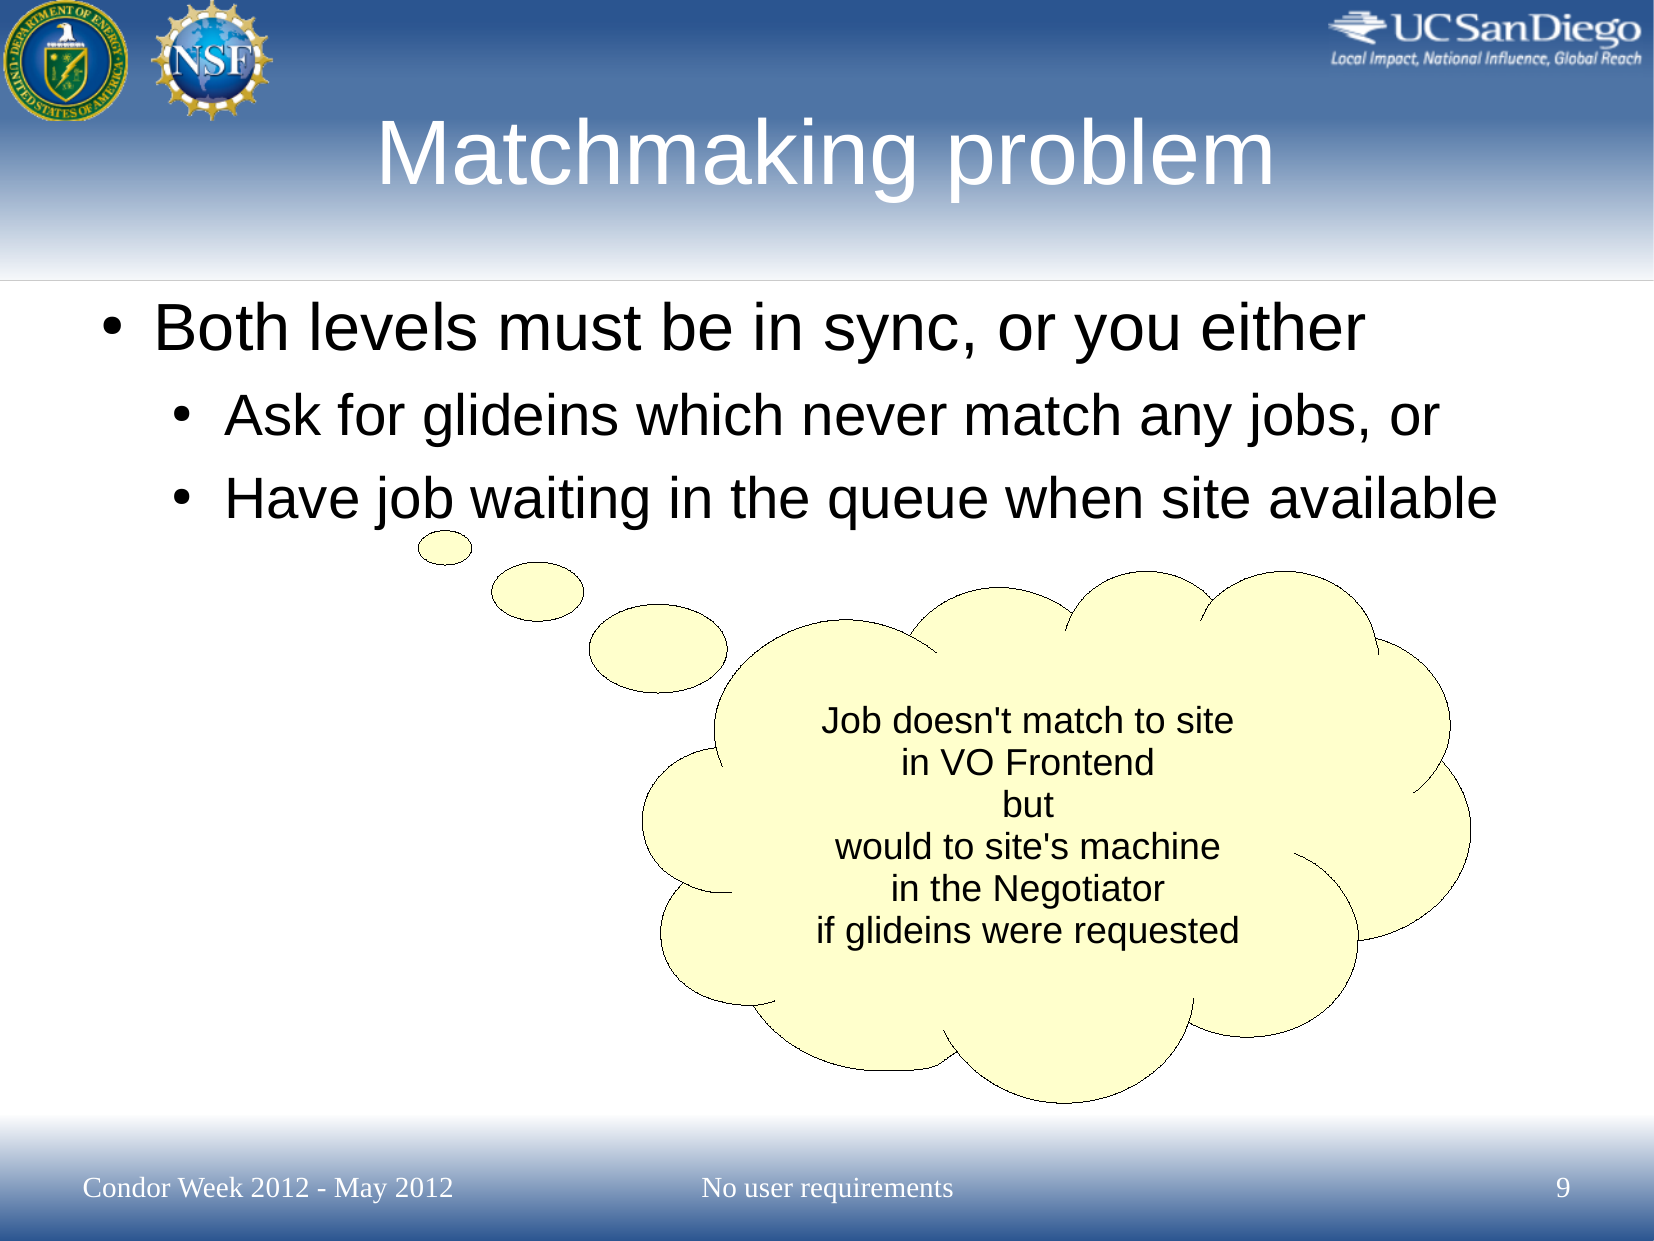

# Matchmaking problem
Both levels must be in sync, or you either
Ask for glideins which never match any jobs, or
Have job waiting in the queue when site available
Job doesn't match to site
in VO Frontend
but
would to site's machine
in the Negotiator
if glideins were requested
Condor Week 2012 - May 2012
No user requirements
9